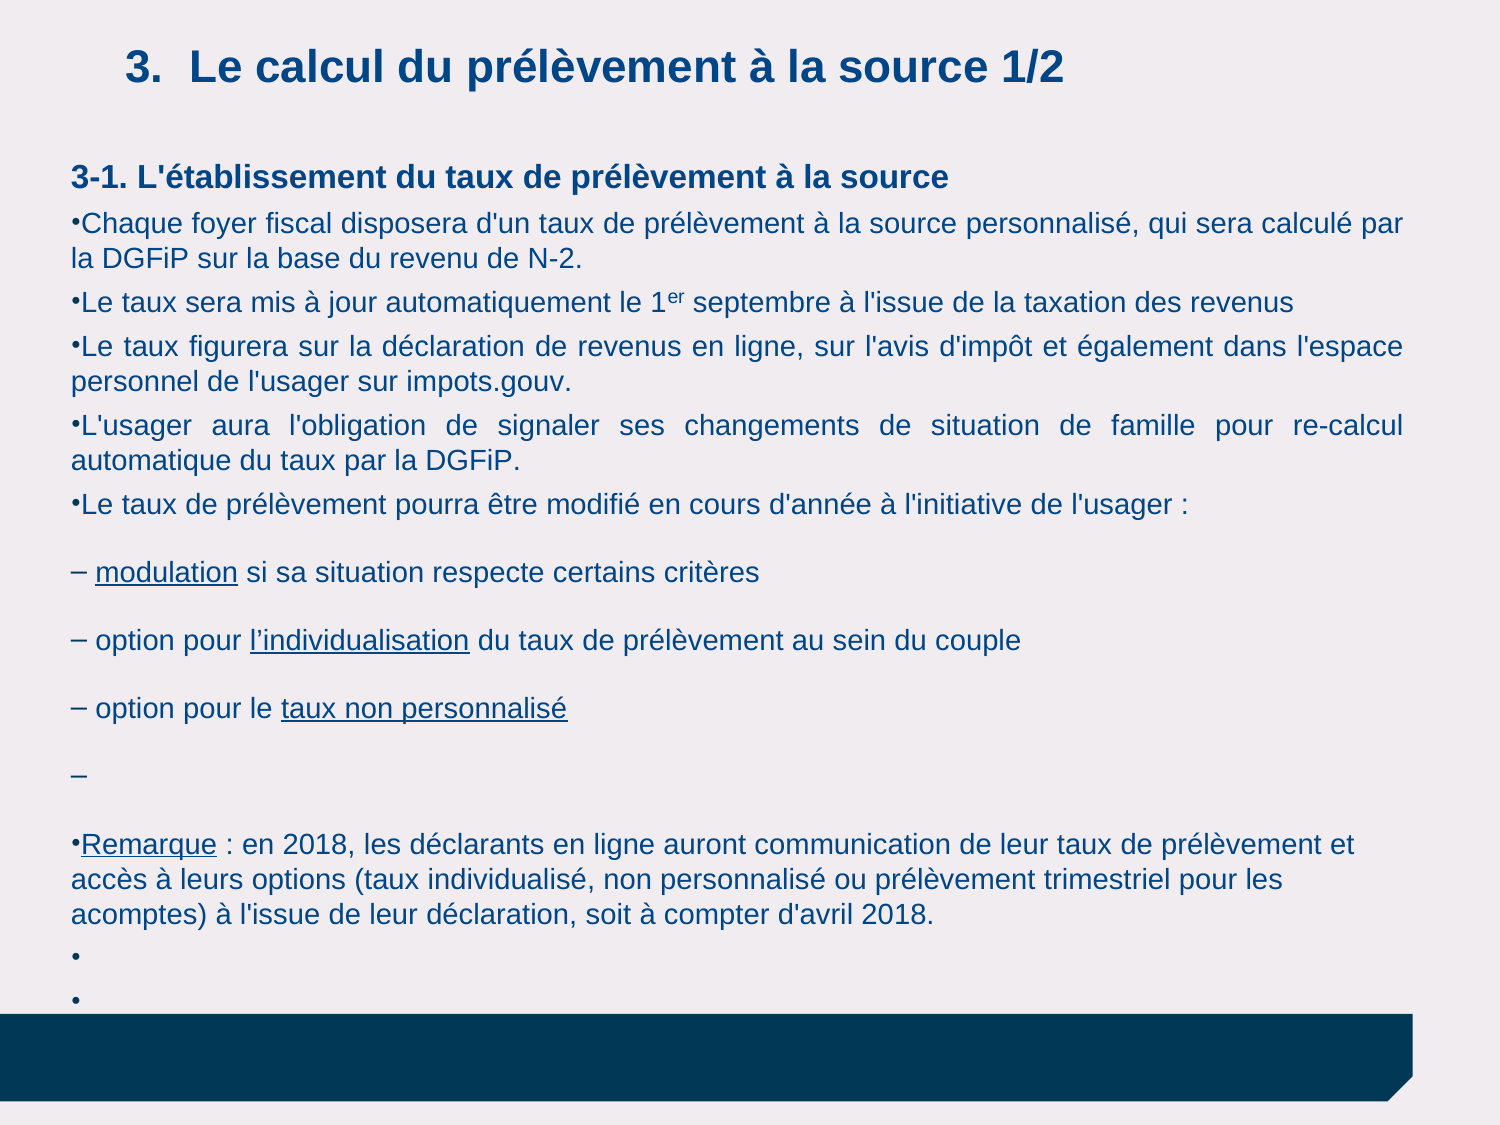

# 3. Le calcul du prélèvement à la source 1/2
3-1. L'établissement du taux de prélèvement à la source
Chaque foyer fiscal disposera d'un taux de prélèvement à la source personnalisé, qui sera calculé par la DGFiP sur la base du revenu de N-2.
Le taux sera mis à jour automatiquement le 1er septembre à l'issue de la taxation des revenus
Le taux figurera sur la déclaration de revenus en ligne, sur l'avis d'impôt et également dans l'espace personnel de l'usager sur impots.gouv.
L'usager aura l'obligation de signaler ses changements de situation de famille pour re-calcul automatique du taux par la DGFiP.
Le taux de prélèvement pourra être modifié en cours d'année à l'initiative de l'usager :
 modulation si sa situation respecte certains critères
 option pour l’individualisation du taux de prélèvement au sein du couple
 option pour le taux non personnalisé
Remarque : en 2018, les déclarants en ligne auront communication de leur taux de prélèvement et accès à leurs options (taux individualisé, non personnalisé ou prélèvement trimestriel pour les acomptes) à l'issue de leur déclaration, soit à compter d'avril 2018.